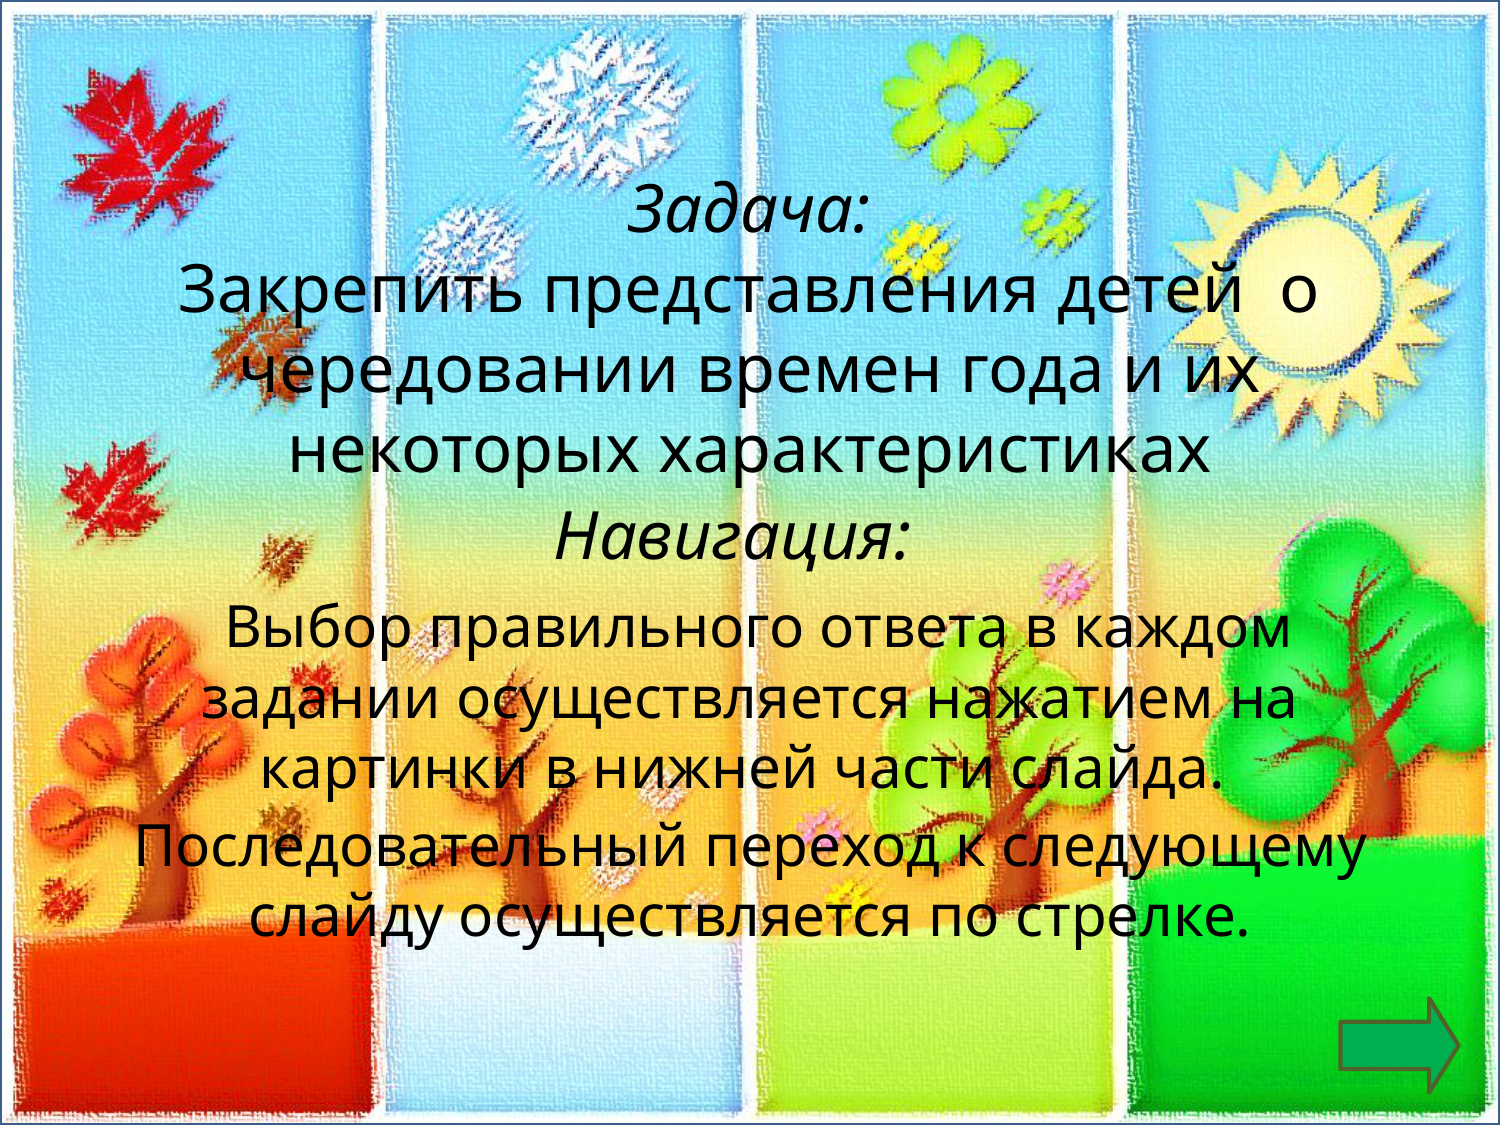

Задача:
Закрепить представления детей о чередовании времен года и их некоторых характеристиках
Навигация:
 Выбор правильного ответа в каждом задании осуществляется нажатием на картинки в нижней части слайда.
Последовательный переход к следующему слайду осуществляется по стрелке.